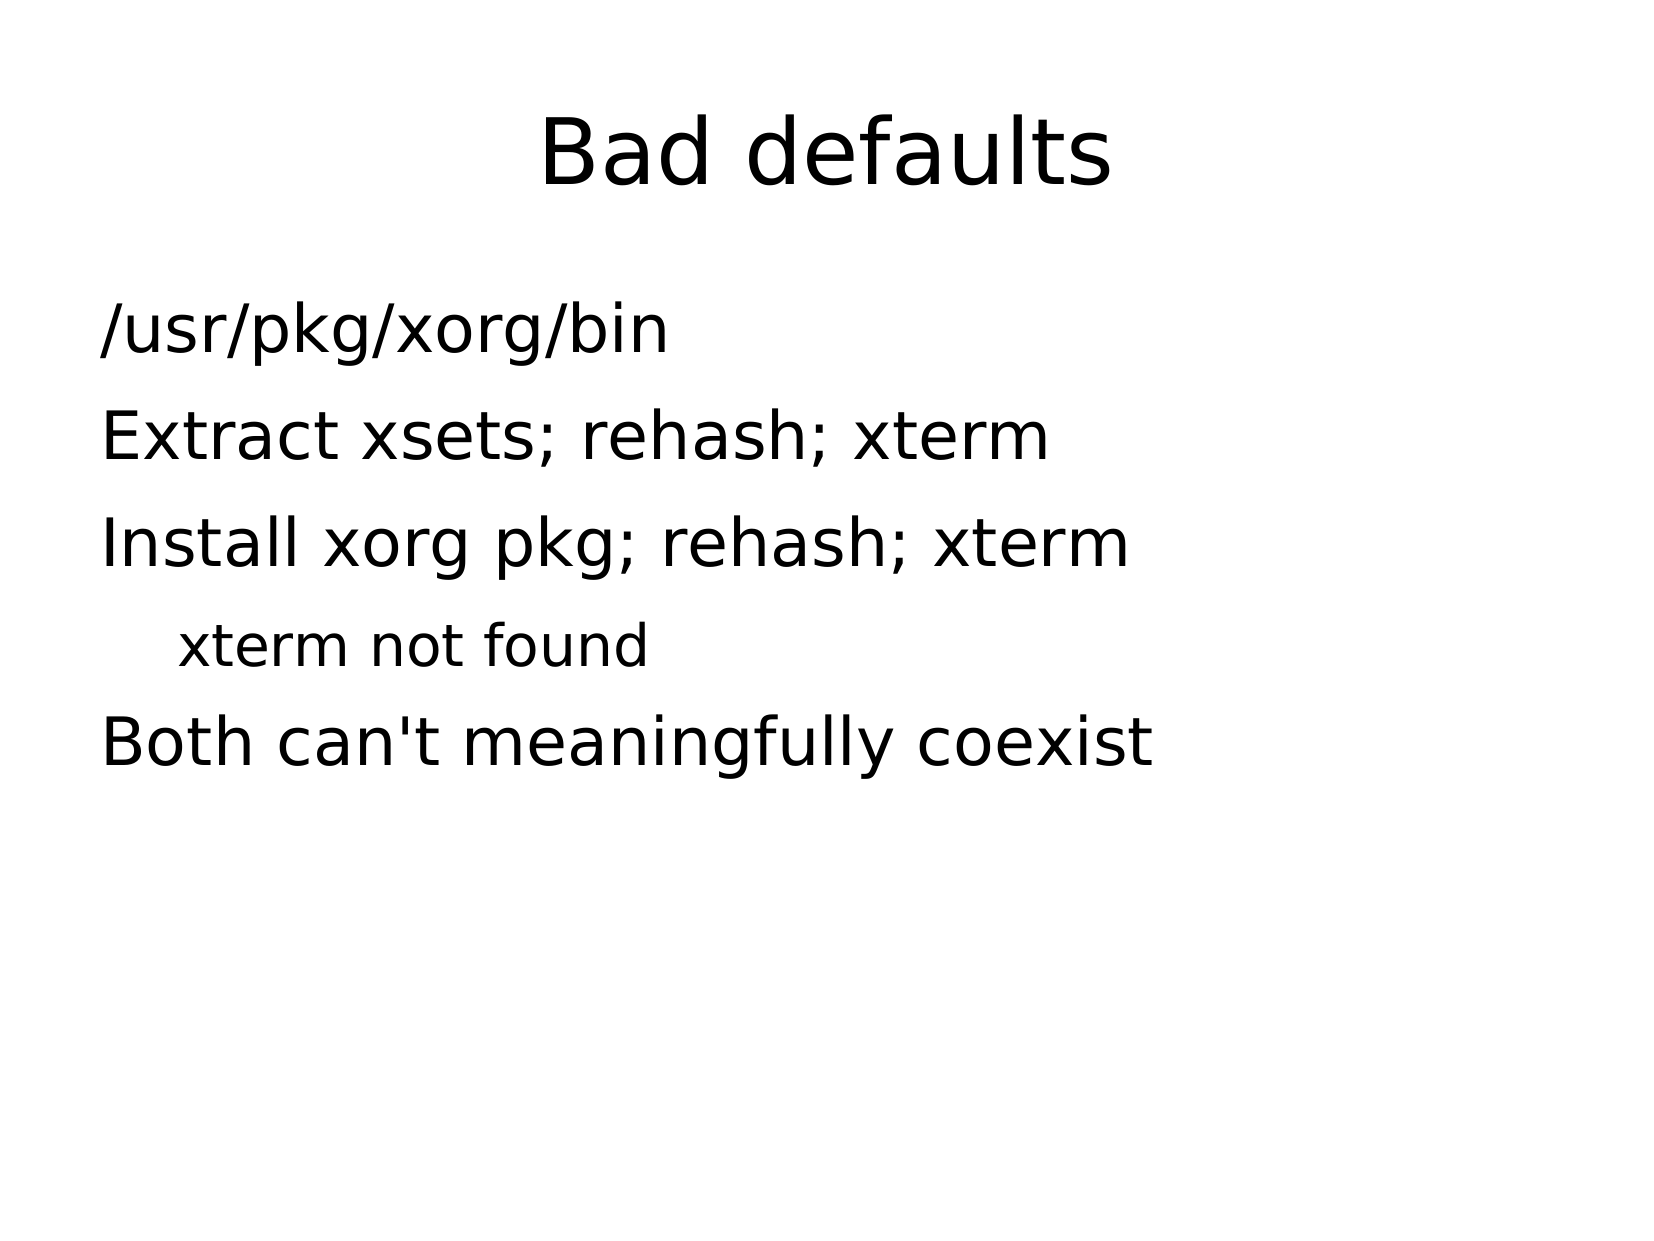

# Bad defaults
/usr/pkg/xorg/bin
Extract xsets; rehash; xterm
Install xorg pkg; rehash; xterm
xterm not found
Both can't meaningfully coexist